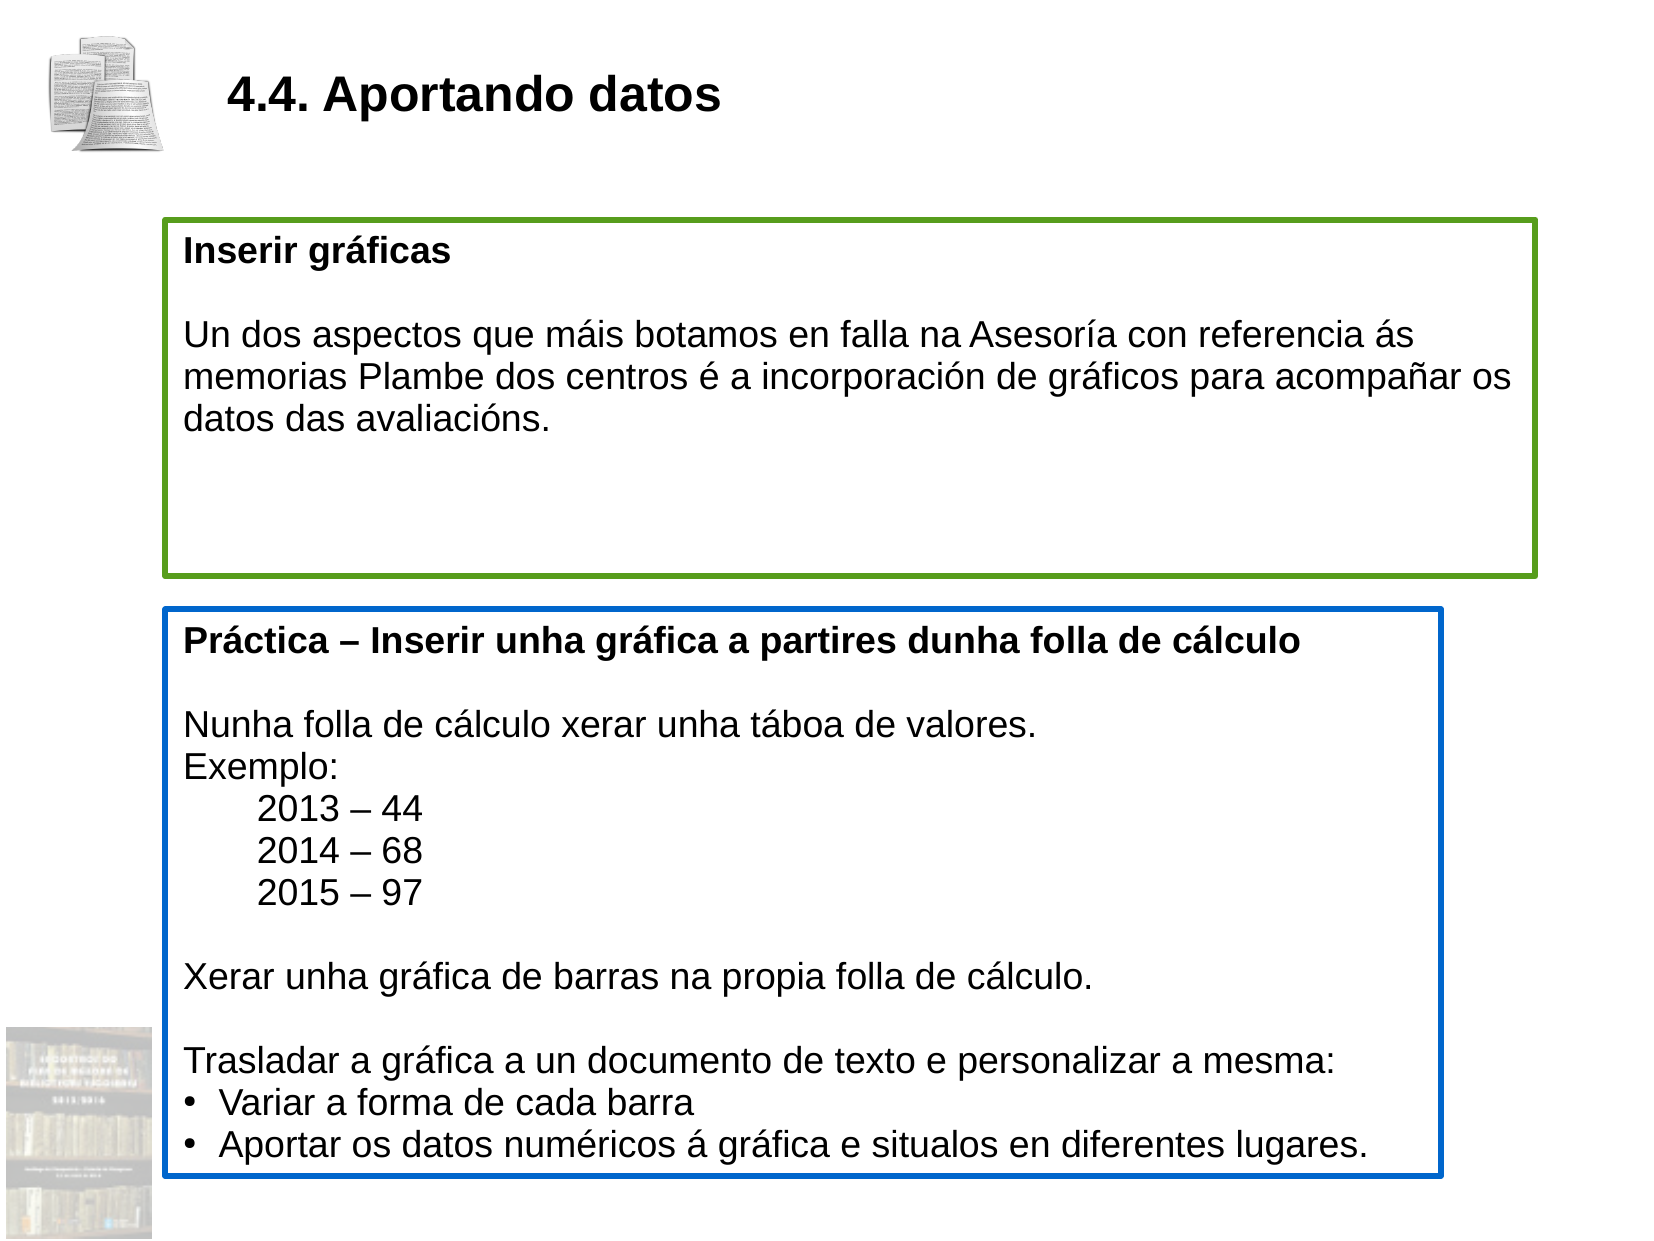

4.4. Aportando datos
Inserir gráficas
Un dos aspectos que máis botamos en falla na Asesoría con referencia ás memorias Plambe dos centros é a incorporación de gráficos para acompañar os datos das avaliacións.
Práctica – Inserir unha gráfica a partires dunha folla de cálculo
Nunha folla de cálculo xerar unha táboa de valores.
Exemplo:
	2013 – 44
	2014 – 68
	2015 – 97
Xerar unha gráfica de barras na propia folla de cálculo.
Trasladar a gráfica a un documento de texto e personalizar a mesma:
Variar a forma de cada barra
Aportar os datos numéricos á gráfica e situalos en diferentes lugares.